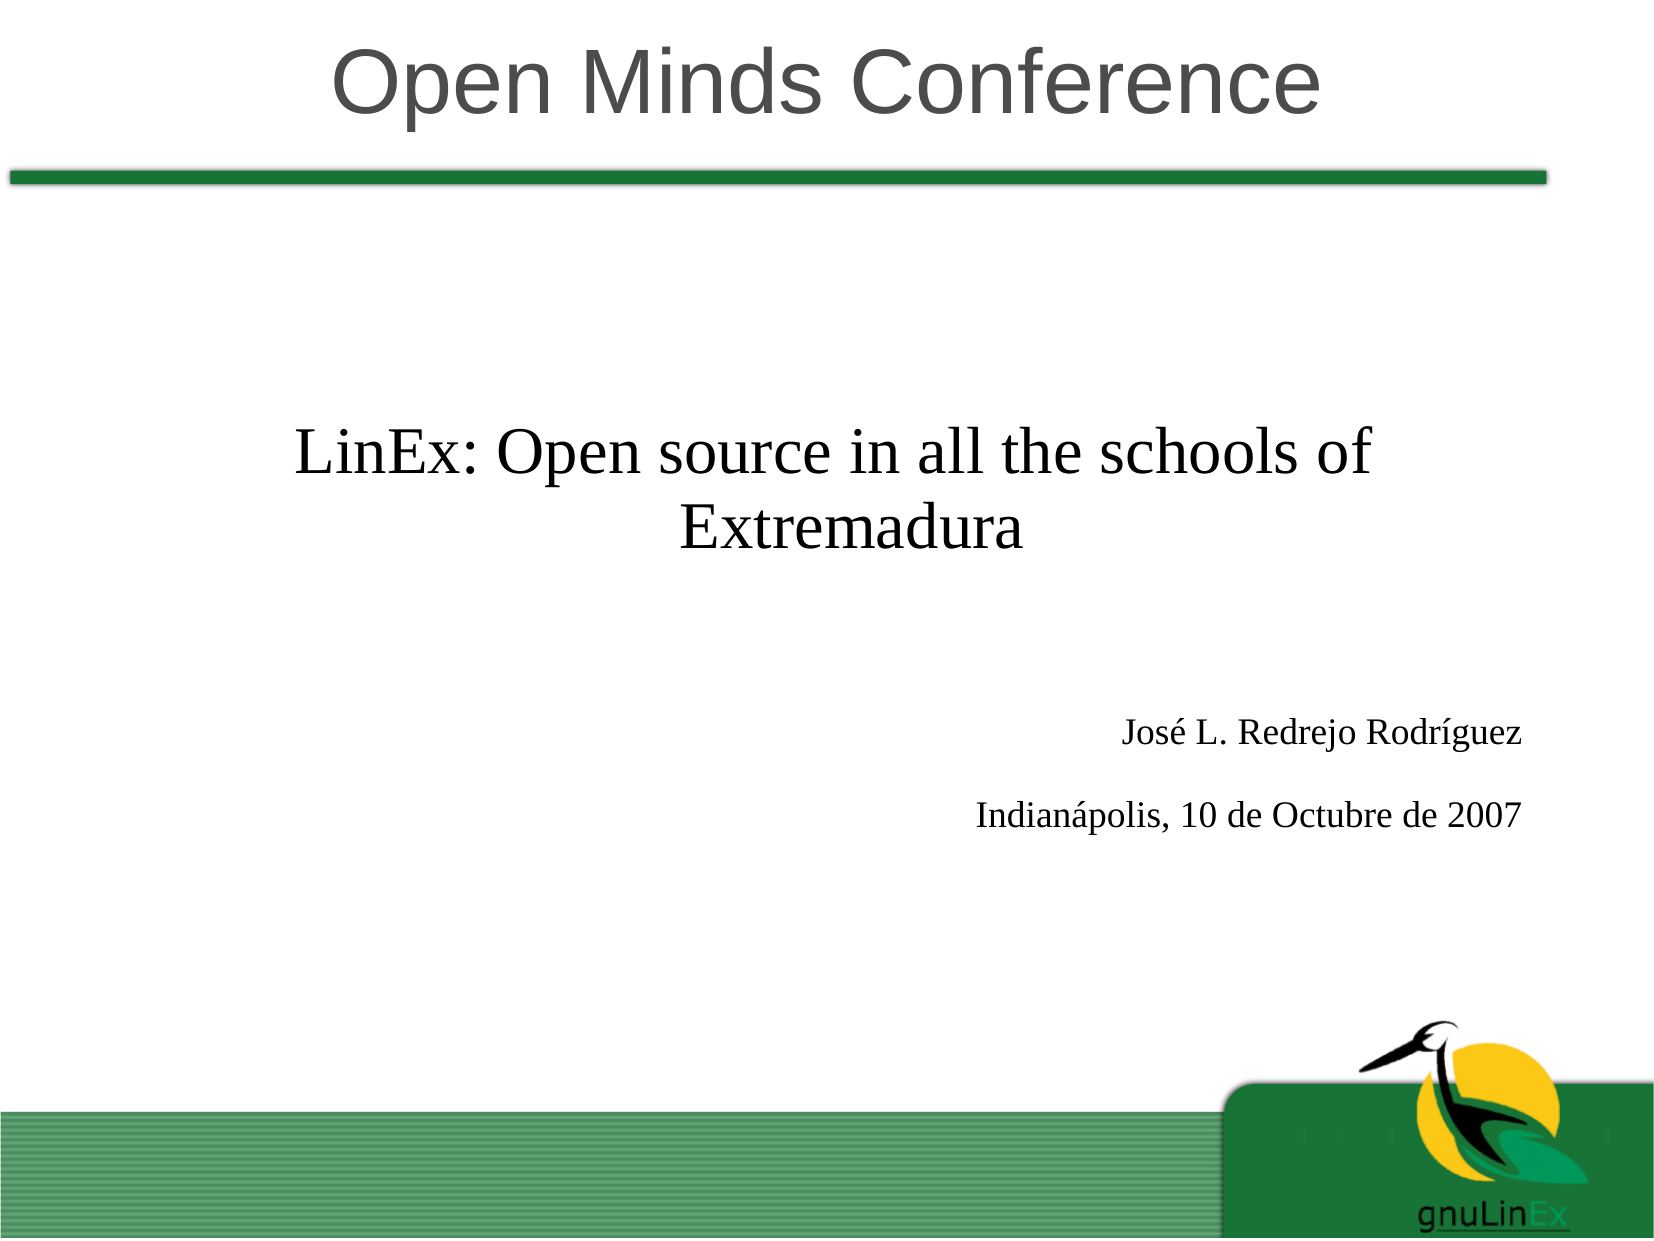

# Open Minds Conference
LinEx: Open source in all the schools of Extremadura
José L. Redrejo Rodríguez
Indianápolis, 10 de Octubre de 2007